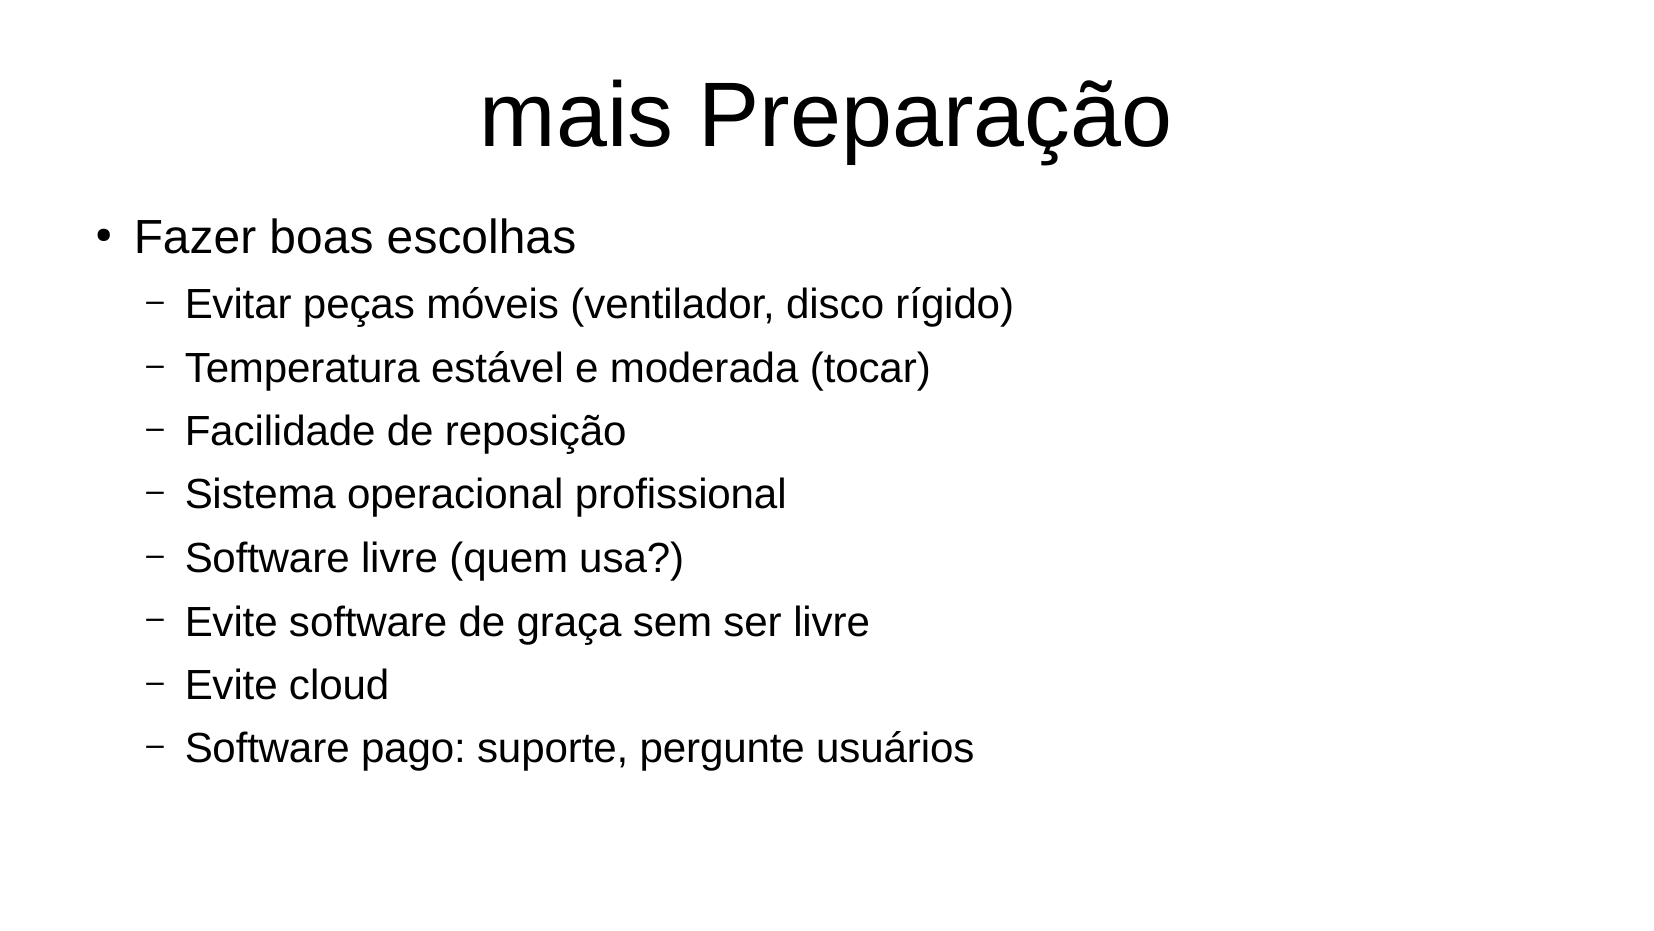

# mais Preparação
Fazer boas escolhas
Evitar peças móveis (ventilador, disco rígido)
Temperatura estável e moderada (tocar)
Facilidade de reposição
Sistema operacional profissional
Software livre (quem usa?)
Evite software de graça sem ser livre
Evite cloud
Software pago: suporte, pergunte usuários